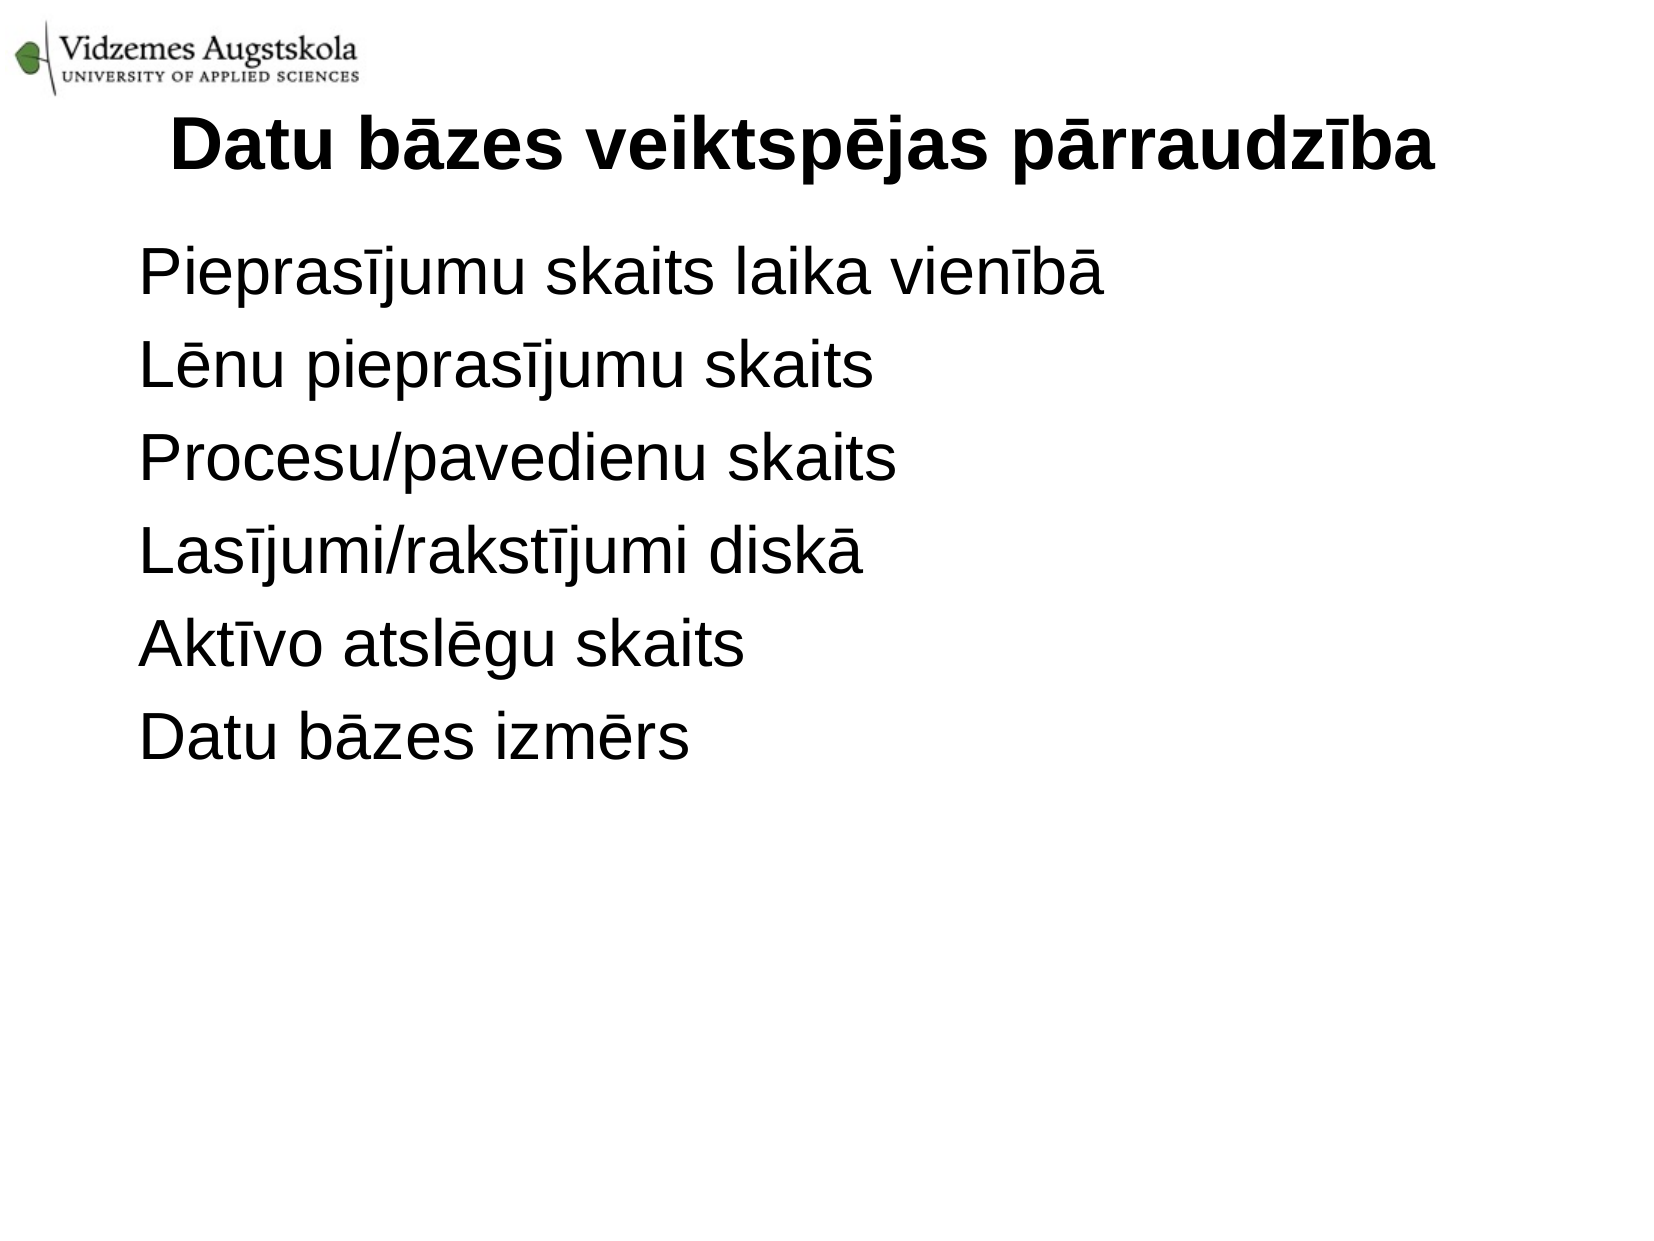

# Datu bāzes veiktspējas pārraudzība
Pieprasījumu skaits laika vienībā
Lēnu pieprasījumu skaits
Procesu/pavedienu skaits
Lasījumi/rakstījumi diskā
Aktīvo atslēgu skaits
Datu bāzes izmērs